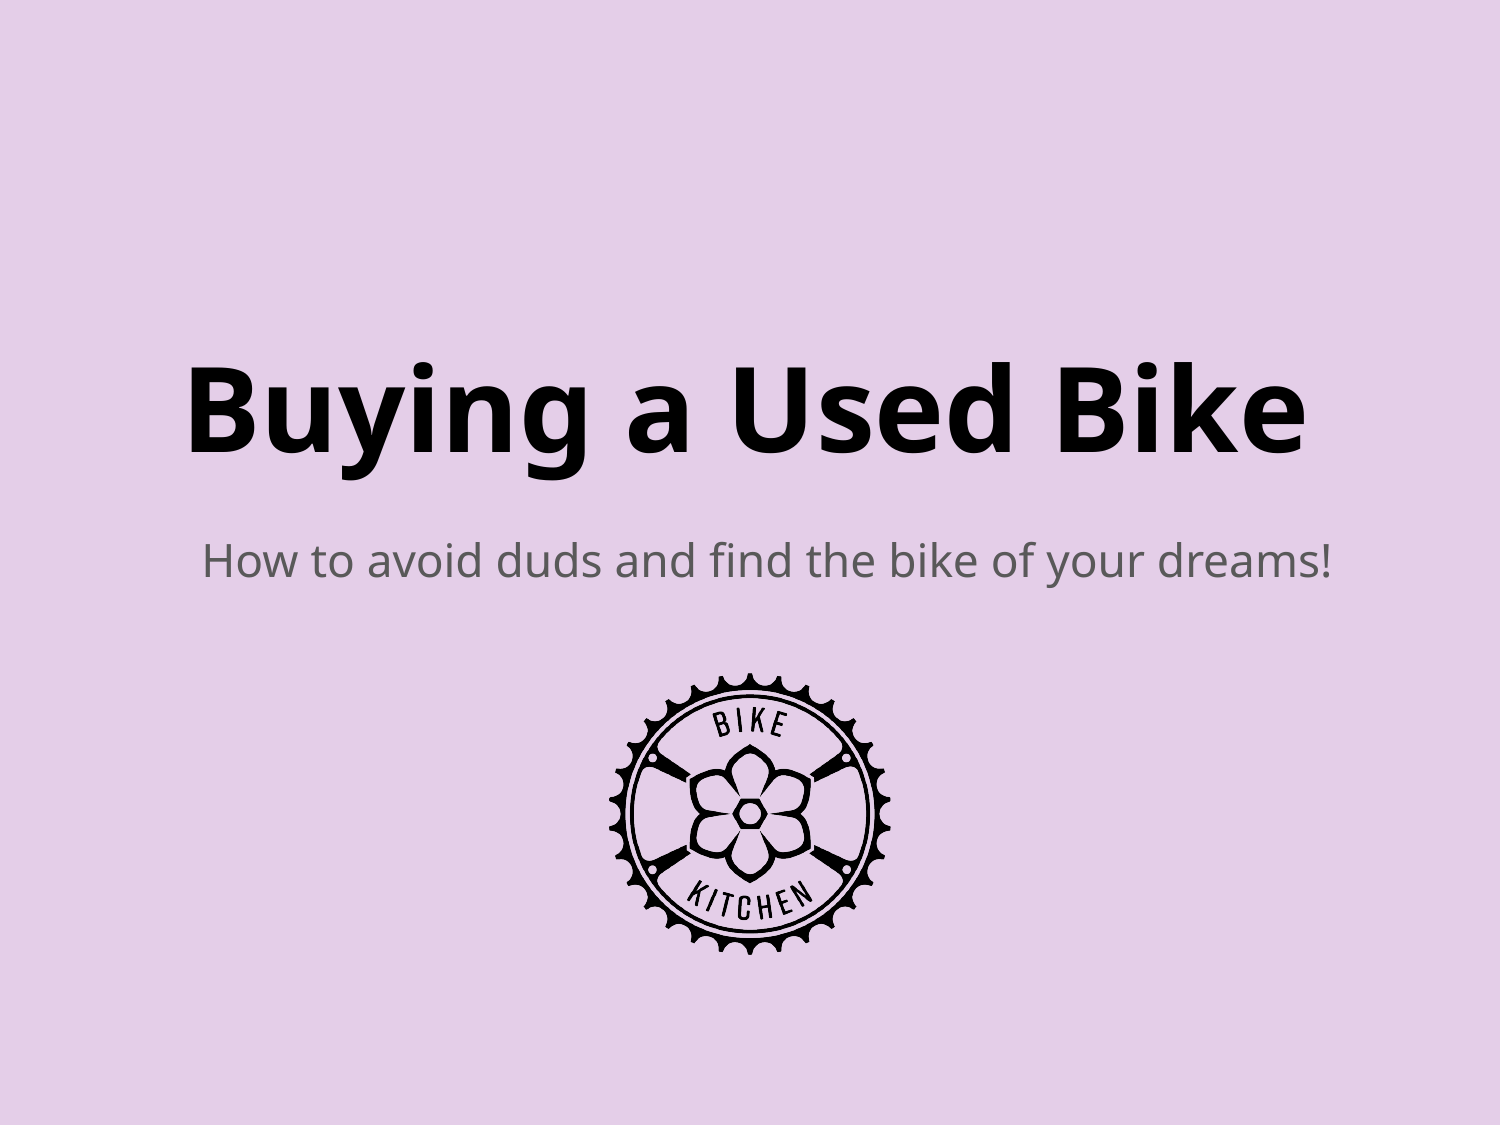

# Buying a Used Bike
How to avoid duds and find the bike of your dreams!